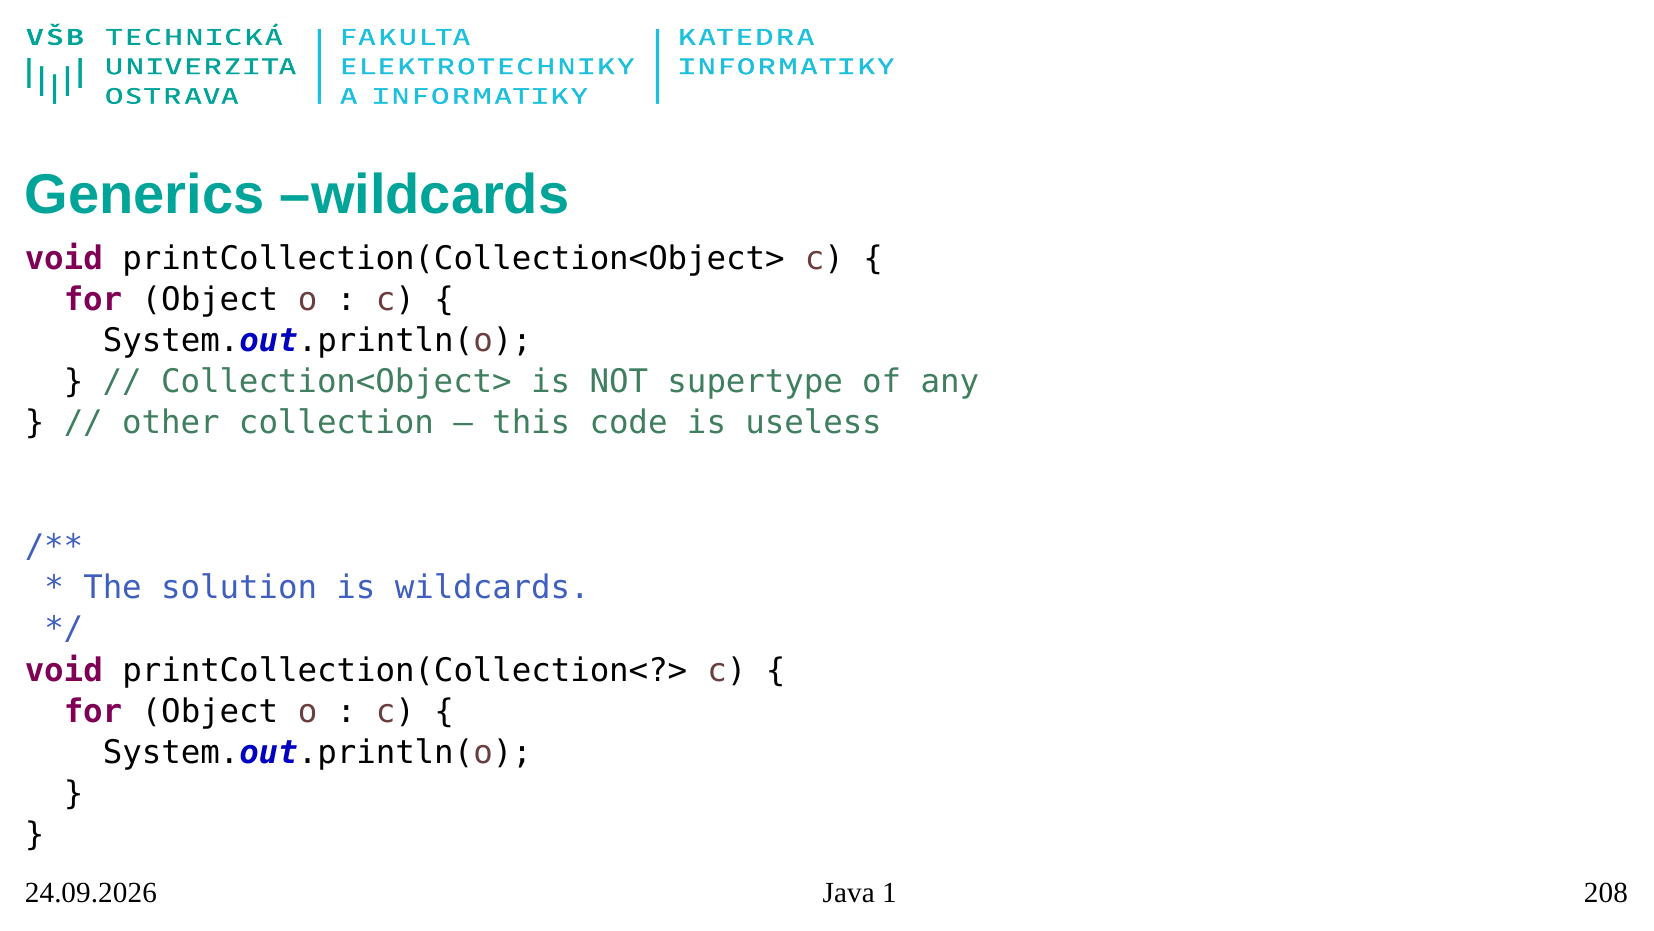

# Generics –wildcards
void printCollection(Collection<Object> c) {
 for (Object o : c) {
 System.out.println(o);
 } // Collection<Object> is NOT supertype of any
} // other collection – this code is useless
/**
 * The solution is wildcards.
 */
void printCollection(Collection<?> c) {
 for (Object o : c) {
 System.out.println(o);
 }
}
Java 1
208